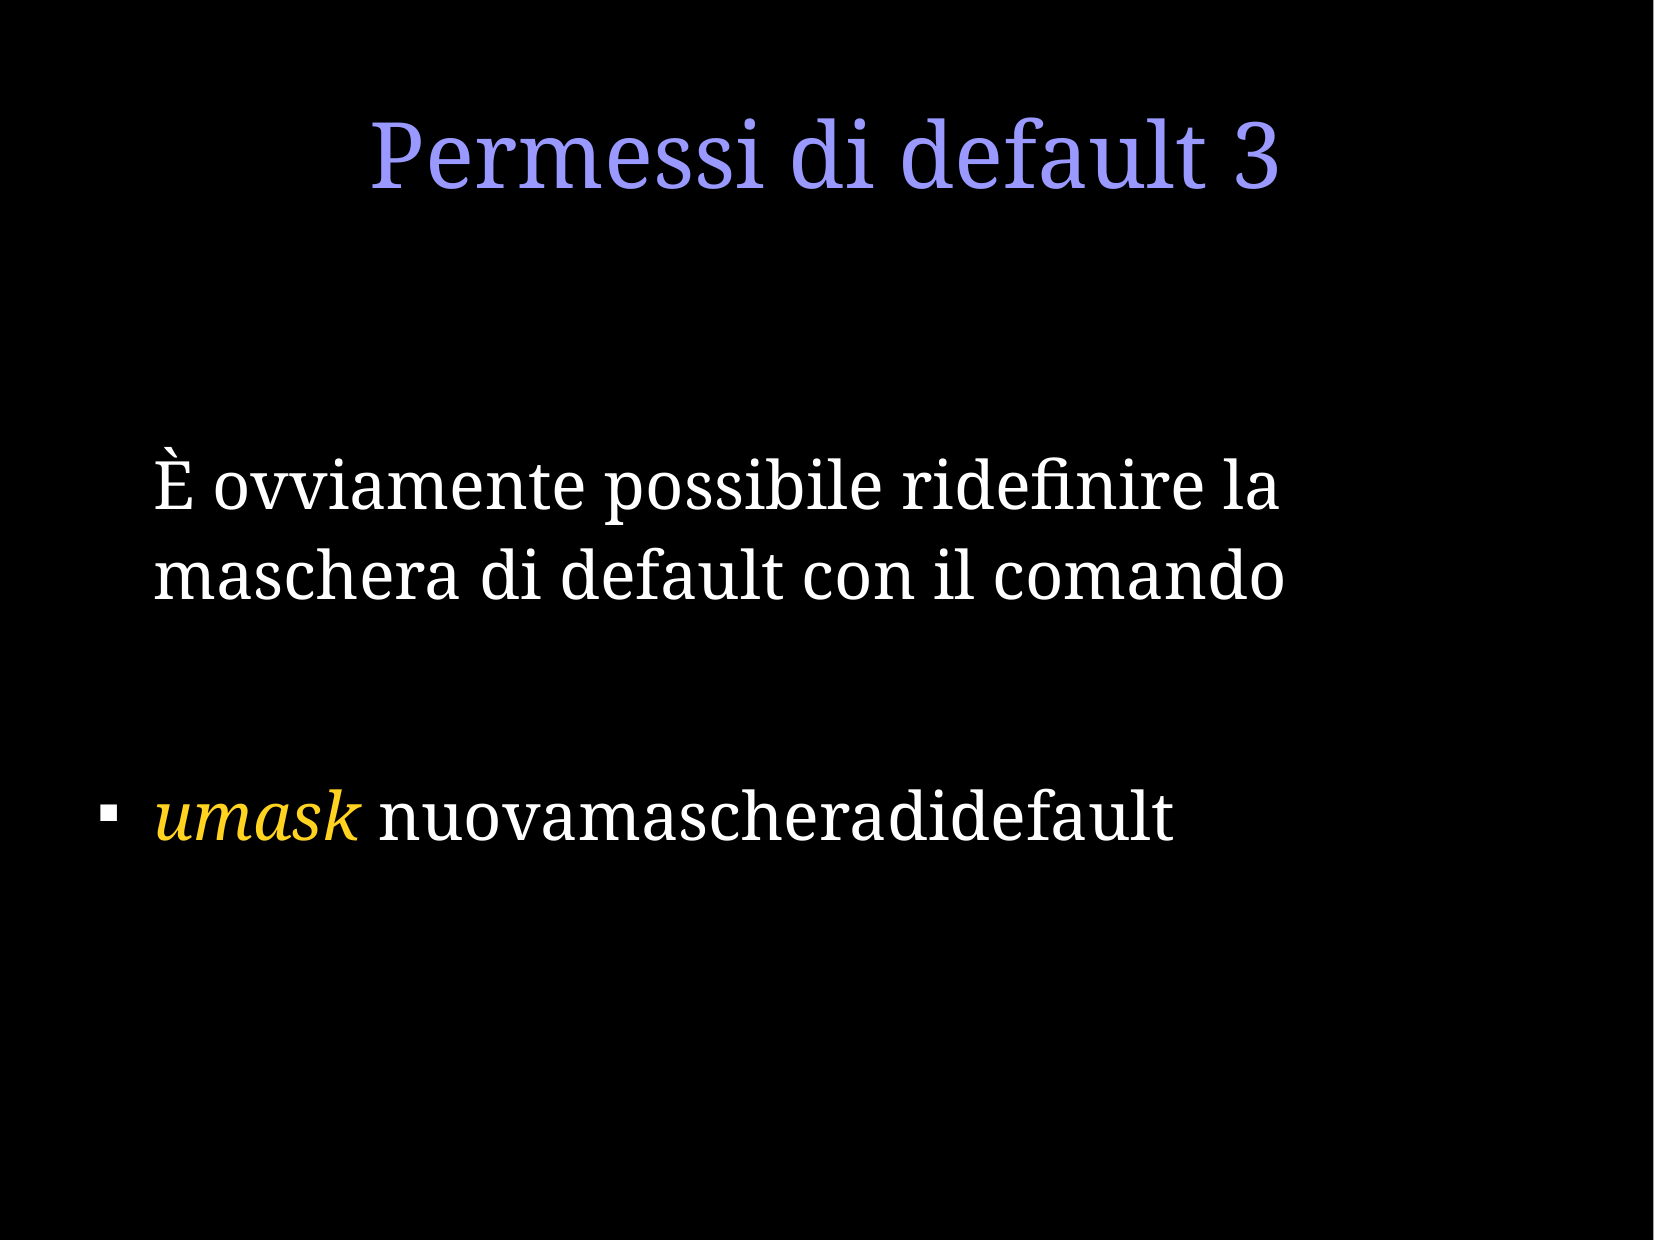

# Permessi di default 3
È ovviamente possibile ridefinire la maschera di default con il comando
umask nuovamascheradidefault